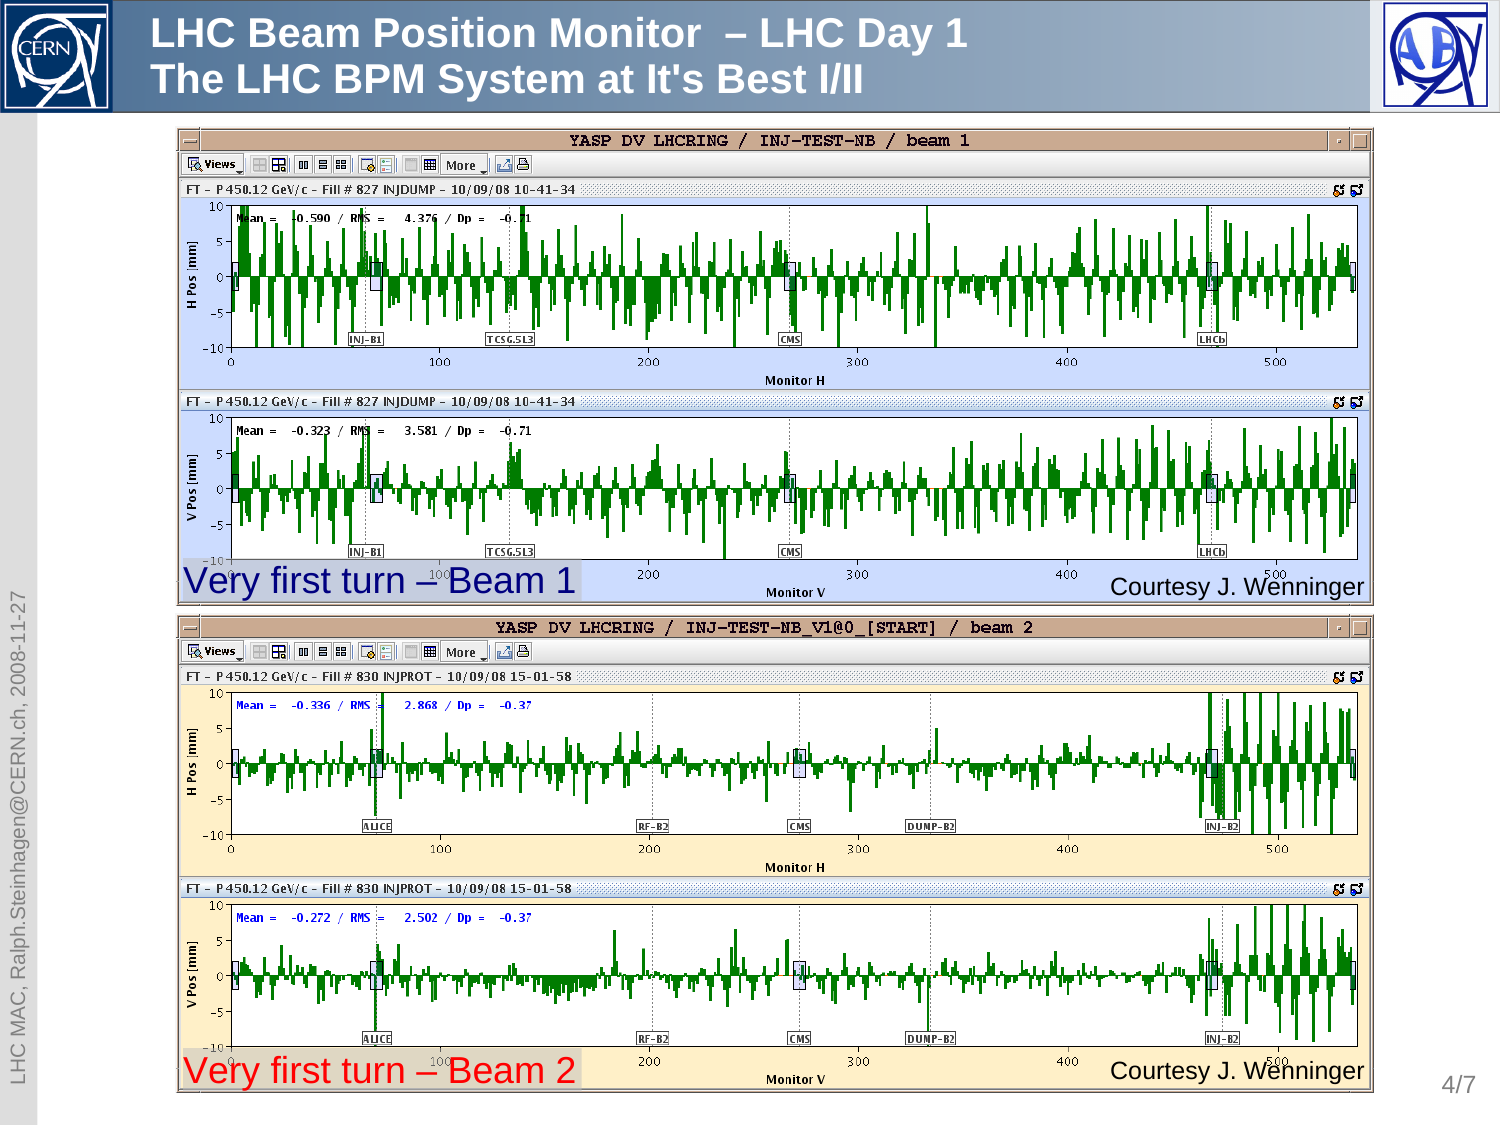

# LHC Beam Position Monitor – LHC Day 1 The LHC BPM System at It's Best I/II
Very first turn – Beam 1
Courtesy J. Wenninger
Very first turn – Beam 2
Courtesy J. Wenninger